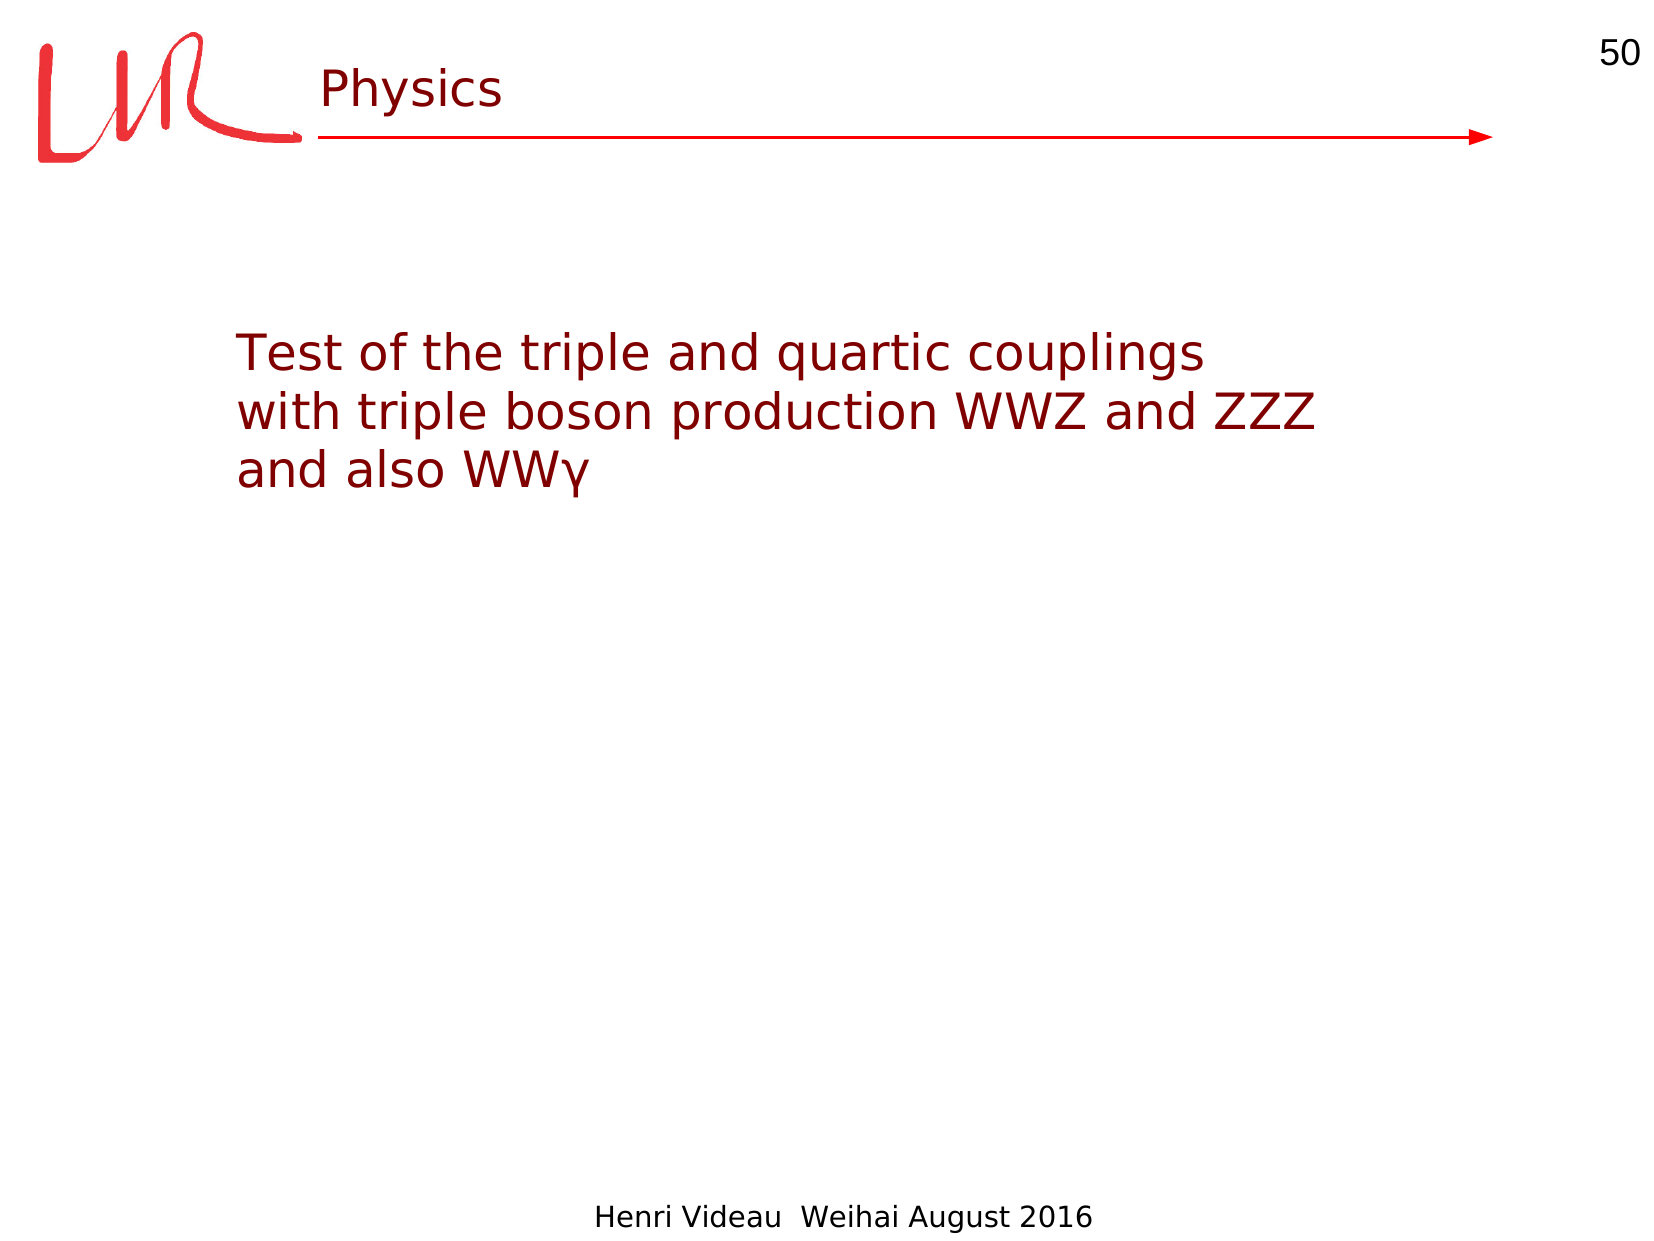

Test of the triple and quartic couplings
with triple boson production WWZ and ZZZ
and also WWγ